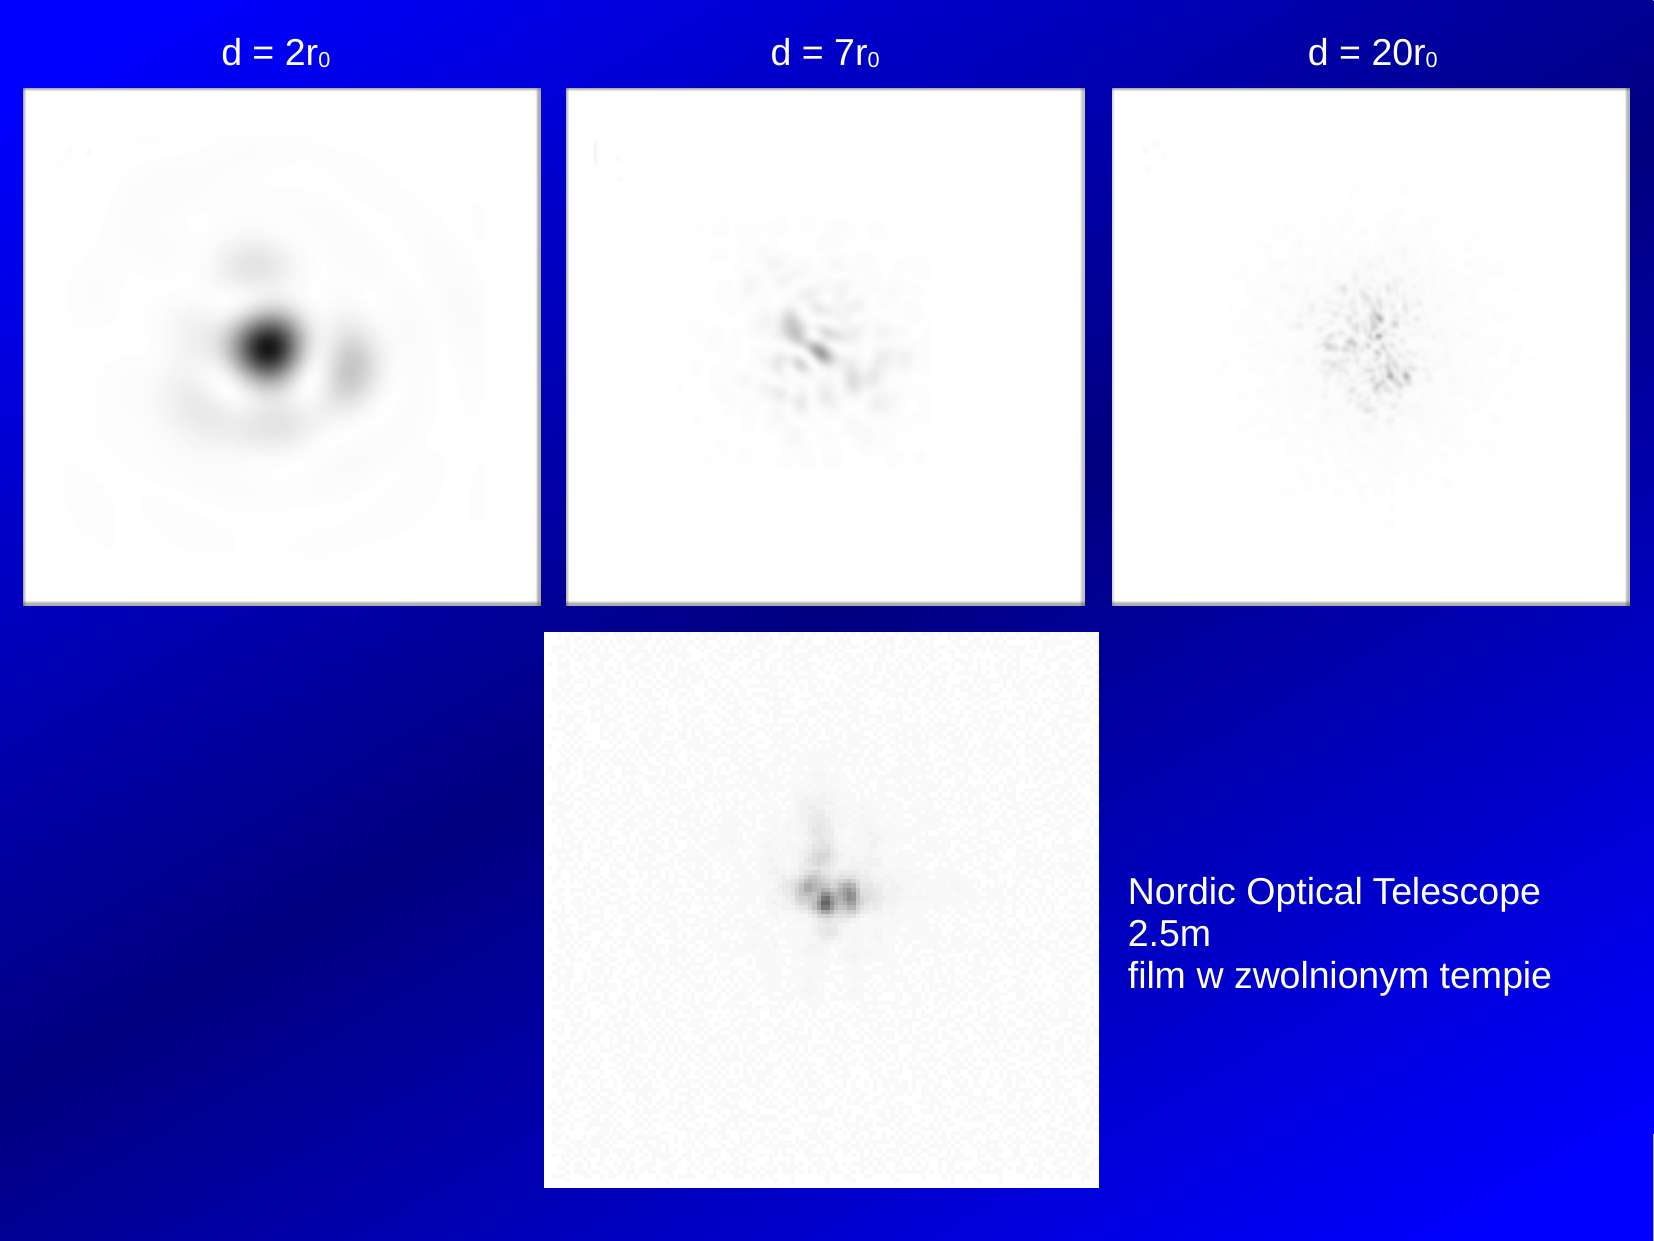

d = 2r0
d = 7r0
d = 20r0
Nordic Optical Telescope
2.5m
film w zwolnionym tempie